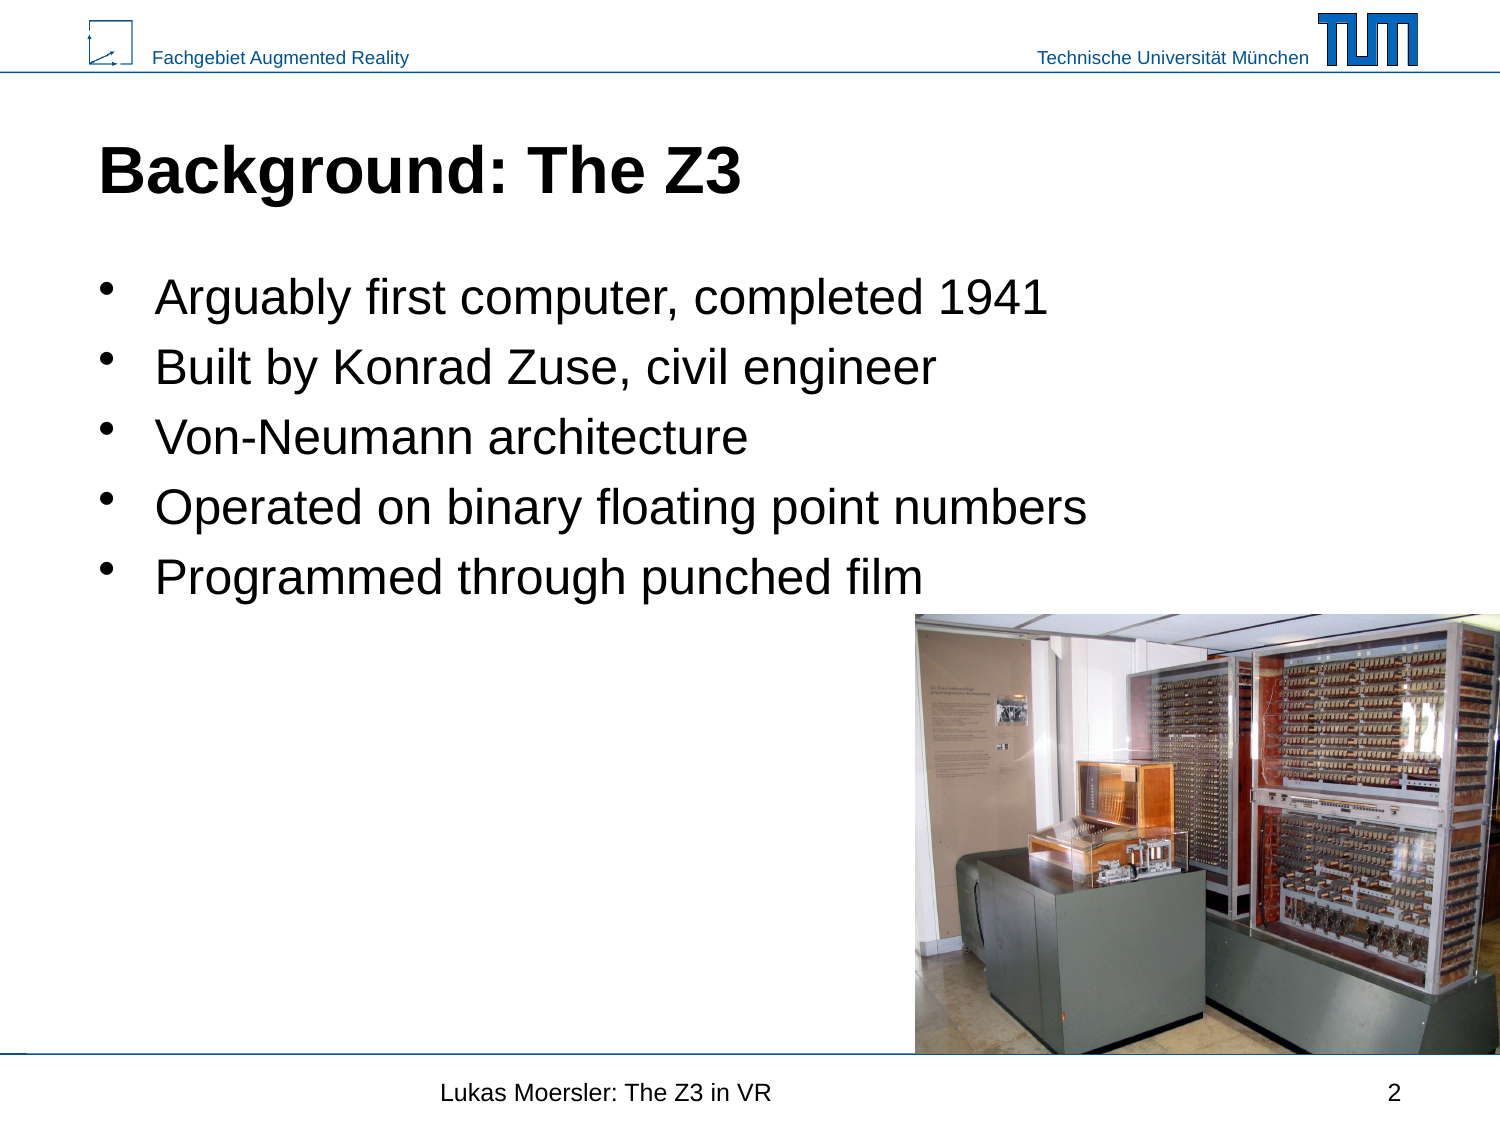

# Background: The Z3
Arguably first computer, completed 1941
Built by Konrad Zuse, civil engineer
Von-Neumann architecture
Operated on binary floating point numbers
Programmed through punched film
Lukas Moersler: The Z3 in VR